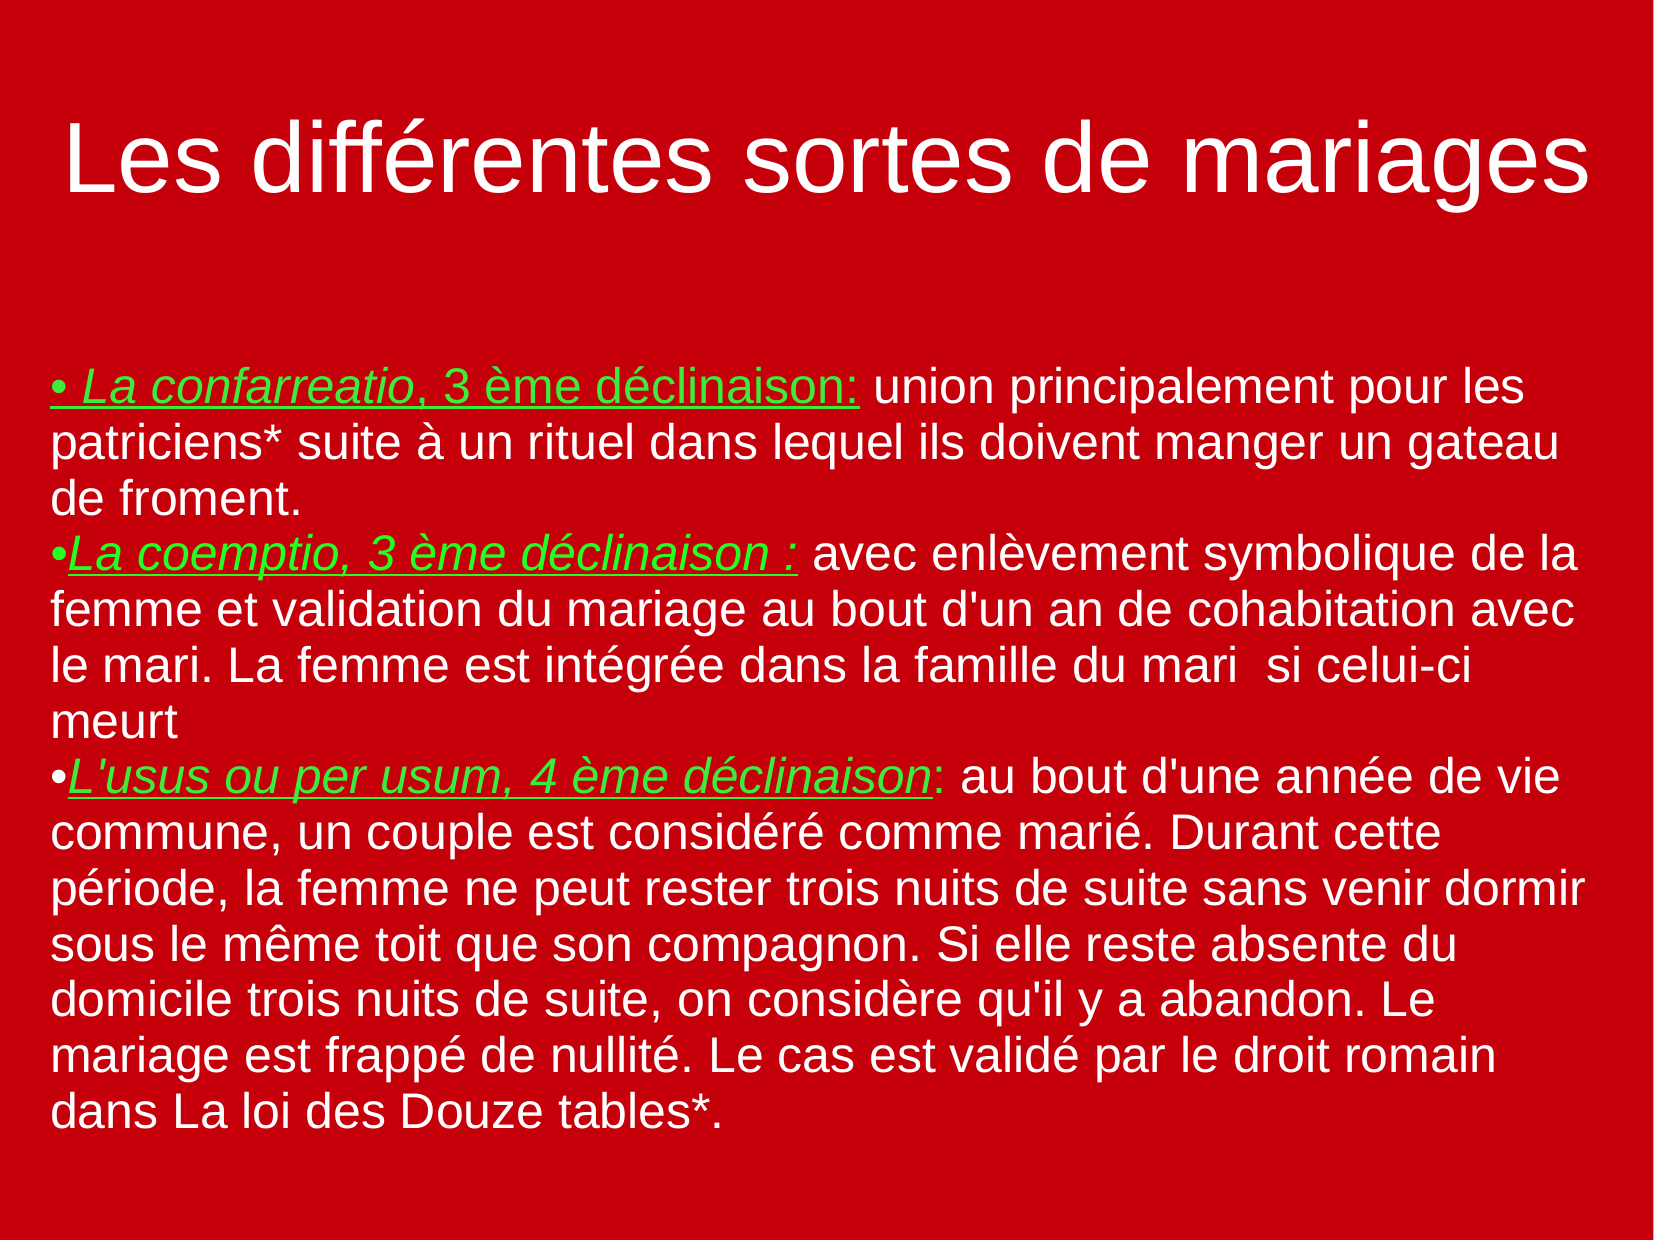

Les différentes sortes de mariages
• La confarreatio, 3 ème déclinaison: union principalement pour les patriciens* suite à un rituel dans lequel ils doivent manger un gateau de froment.
•La coemptio, 3 ème déclinaison : avec enlèvement symbolique de la femme et validation du mariage au bout d'un an de cohabitation avec le mari. La femme est intégrée dans la famille du mari si celui-ci meurt
•L'usus ou per usum, 4 ème déclinaison: au bout d'une année de vie commune, un couple est considéré comme marié. Durant cette période, la femme ne peut rester trois nuits de suite sans venir dormir sous le même toit que son compagnon. Si elle reste absente du domicile trois nuits de suite, on considère qu'il y a abandon. Le mariage est frappé de nullité. Le cas est validé par le droit romain dans La loi des Douze tables*.